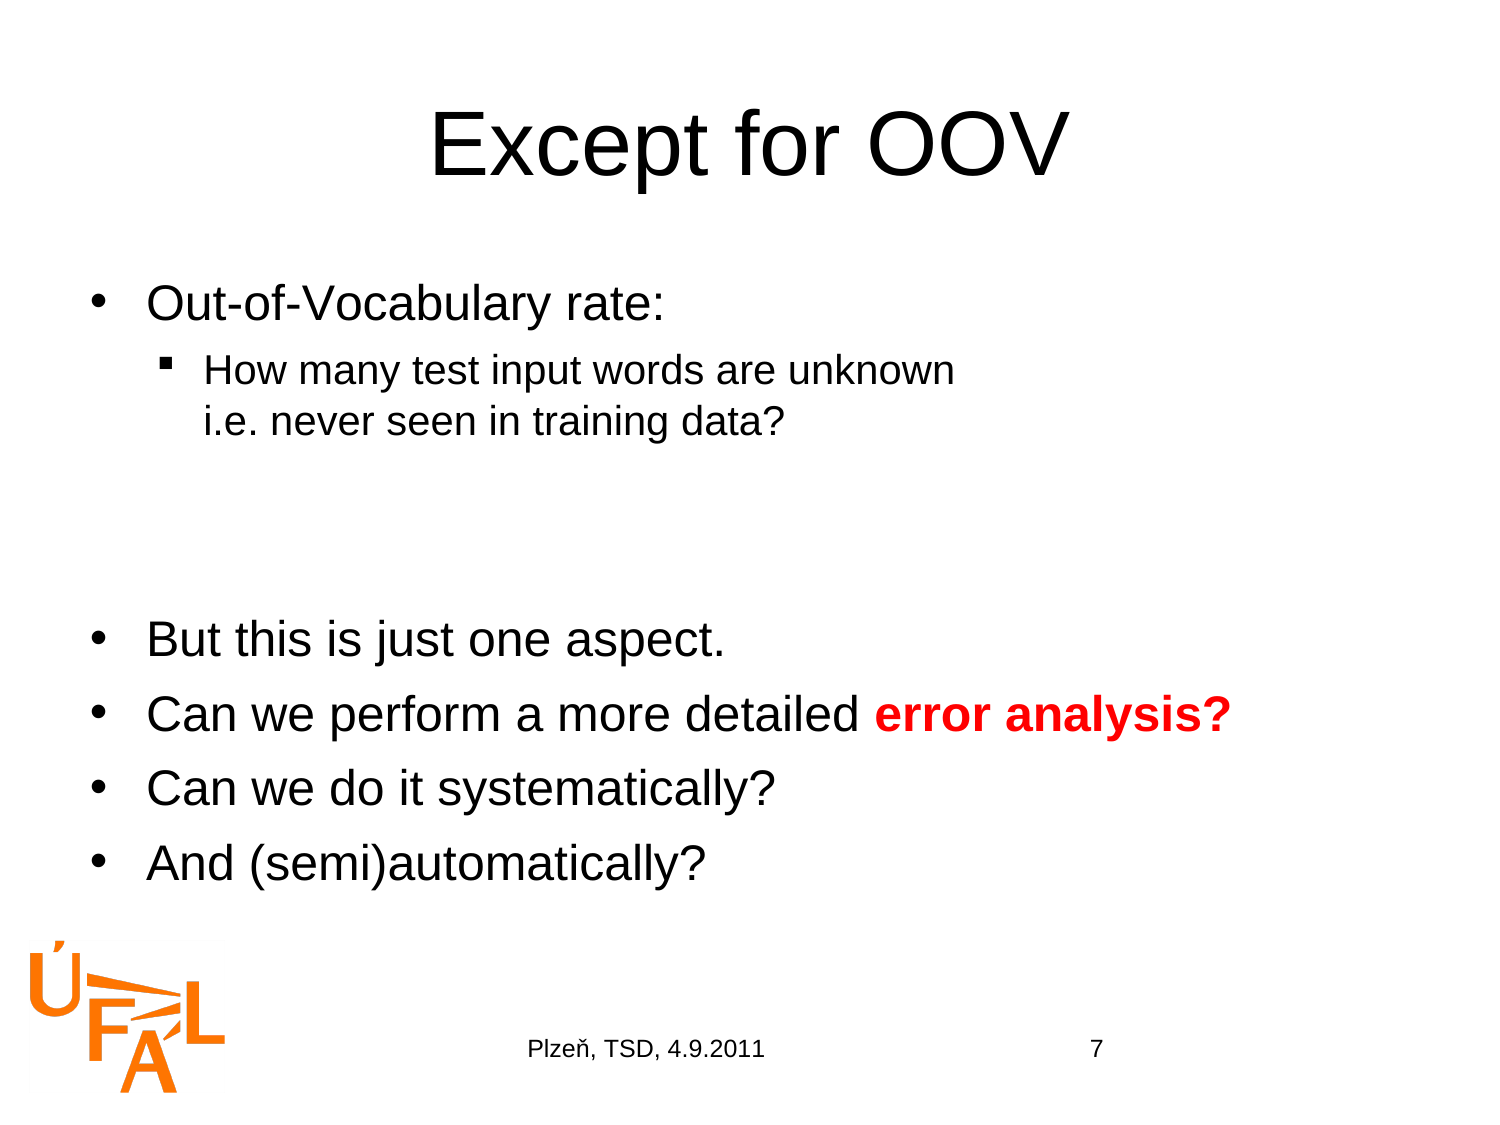

# Except for OOV
Out-of-Vocabulary rate:
How many test input words are unknown
i.e. never seen in training data?
But this is just one aspect.
Can we perform a more detailed error analysis?
Can we do it systematically?
And (semi)automatically?
Plzeň, TSD, 4.9.2011
7